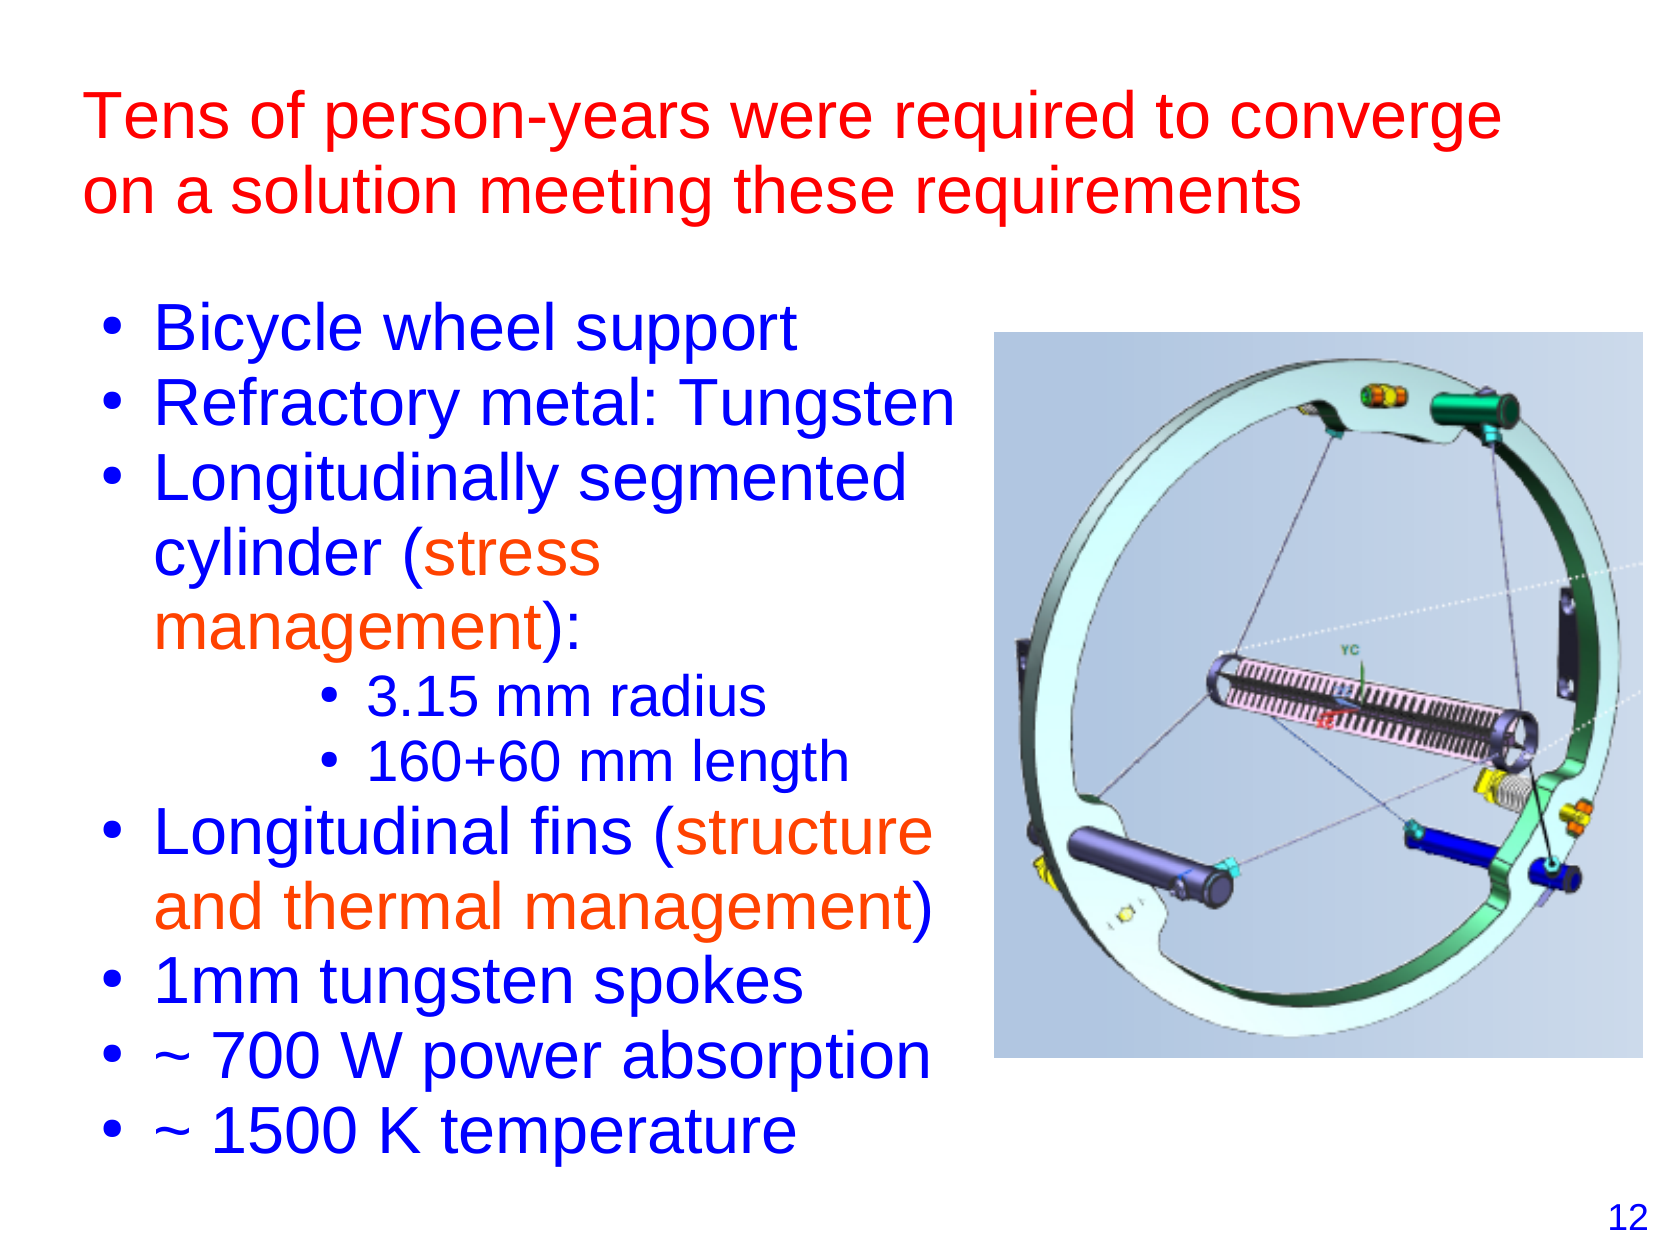

# Tens of person-years were required to converge on a solution meeting these requirements
Bicycle wheel support
Refractory metal: Tungsten
Longitudinally segmented cylinder (stress management):
3.15 mm radius
160+60 mm length
Longitudinal fins (structure and thermal management)
1mm tungsten spokes
~ 700 W power absorption
~ 1500 K temperature